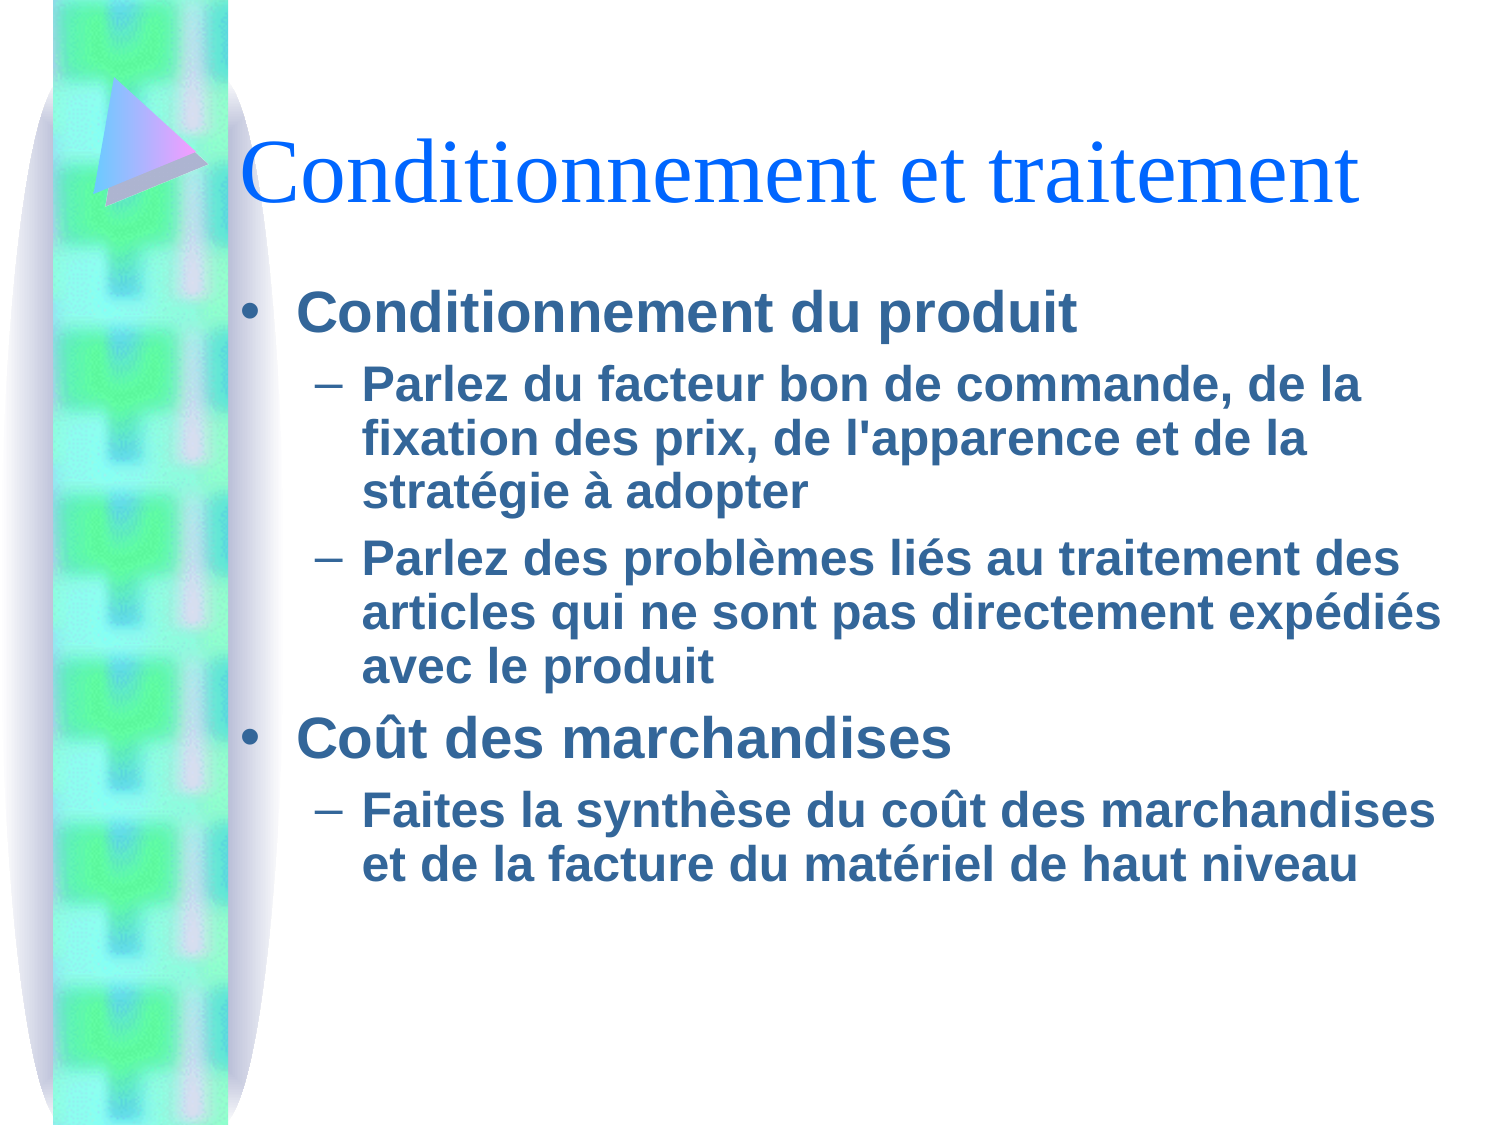

# Conditionnement et traitement
Conditionnement du produit
Parlez du facteur bon de commande, de la fixation des prix, de l'apparence et de la stratégie à adopter
Parlez des problèmes liés au traitement des articles qui ne sont pas directement expédiés avec le produit
Coût des marchandises
Faites la synthèse du coût des marchandises et de la facture du matériel de haut niveau